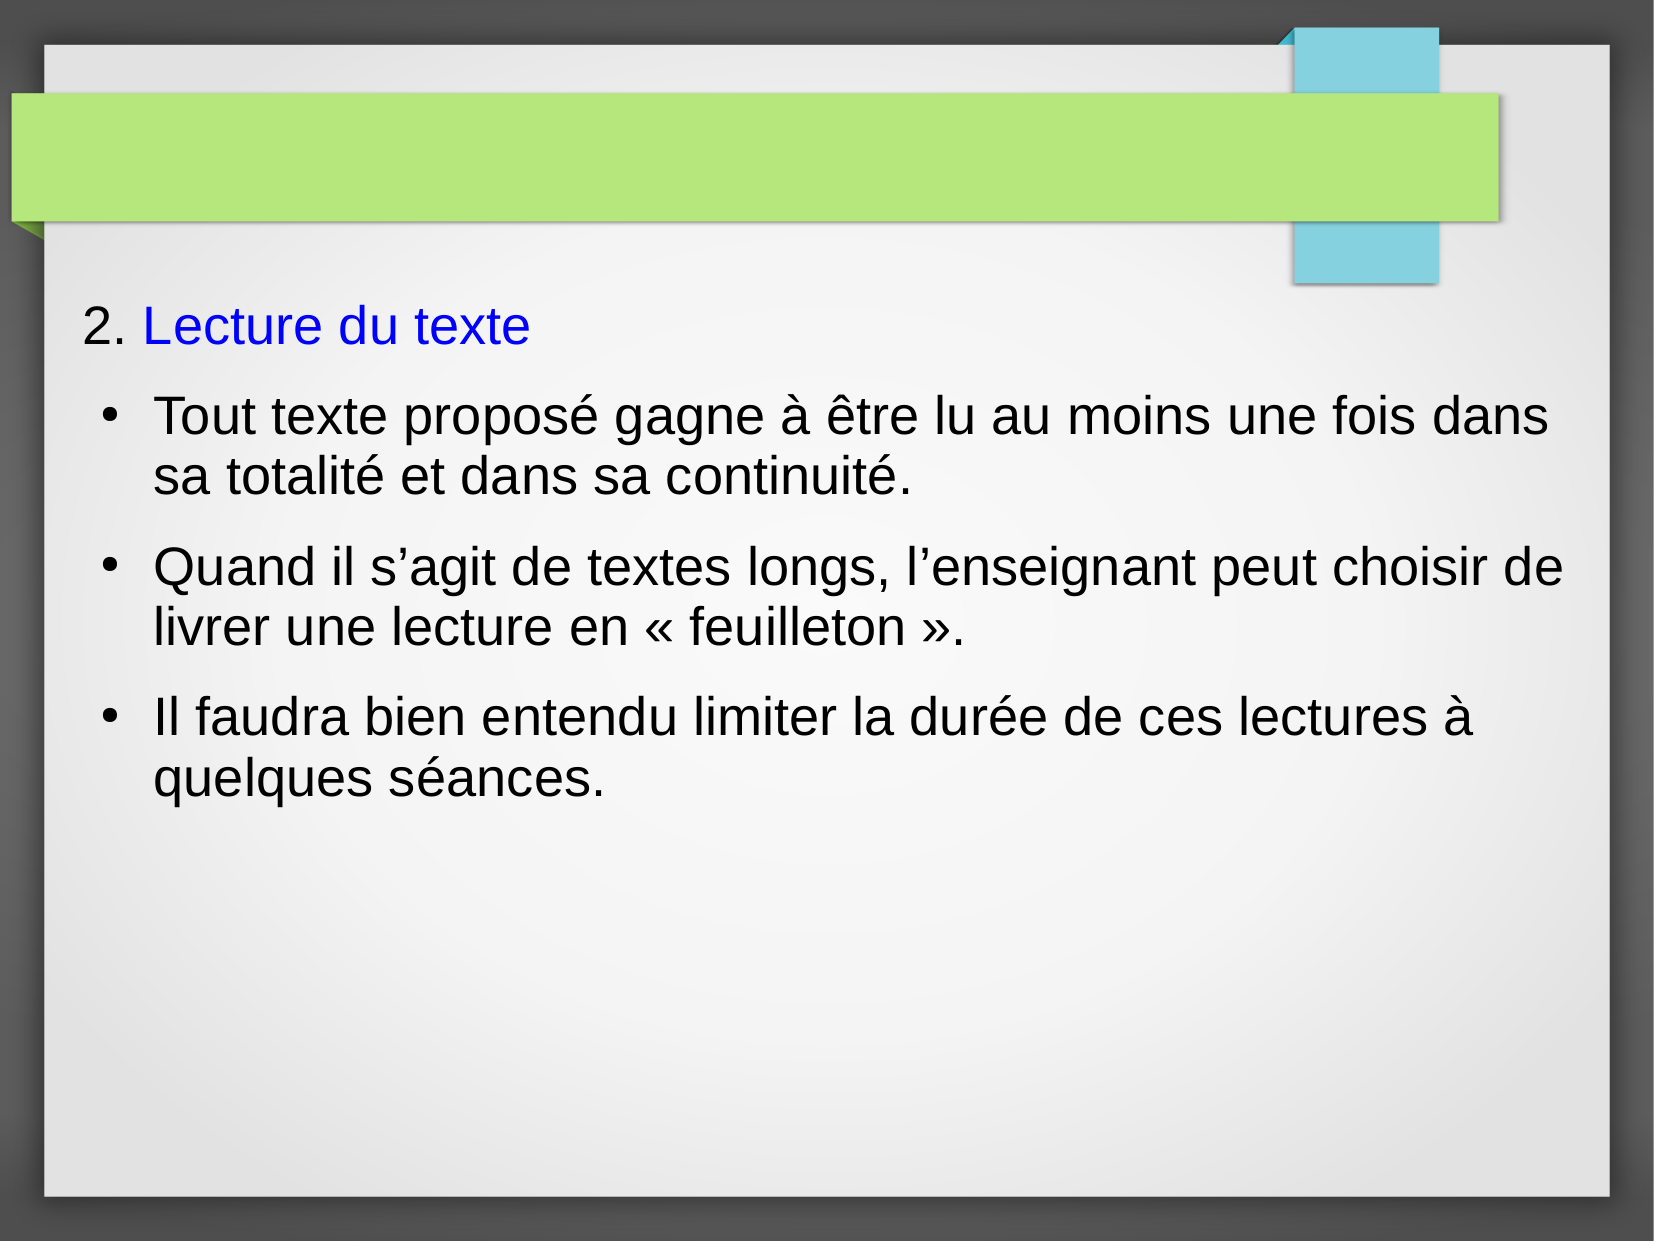

#
2. Lecture du texte
Tout texte proposé gagne à être lu au moins une fois dans sa totalité et dans sa continuité.
Quand il s’agit de textes longs, l’enseignant peut choisir de livrer une lecture en « feuilleton ».
Il faudra bien entendu limiter la durée de ces lectures à quelques séances.